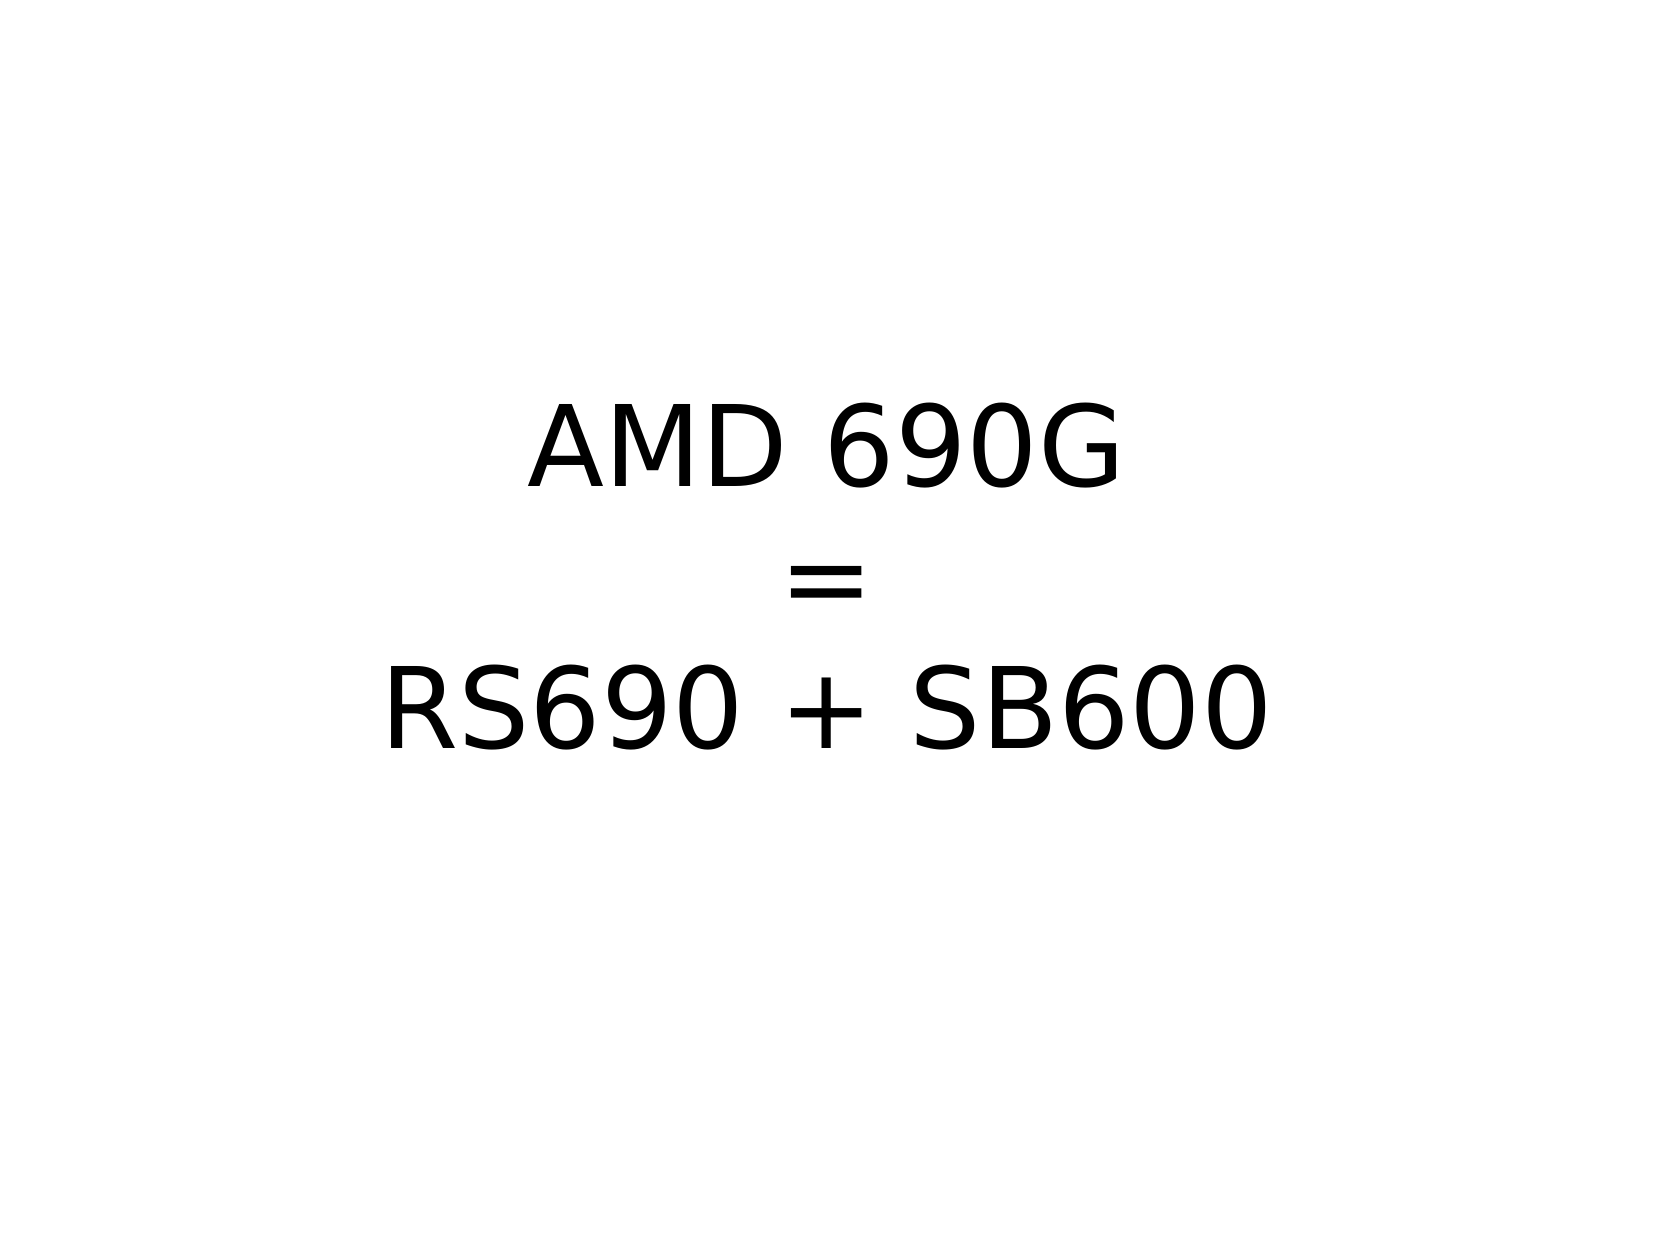

# AMD 690G
=
RS690 + SB600